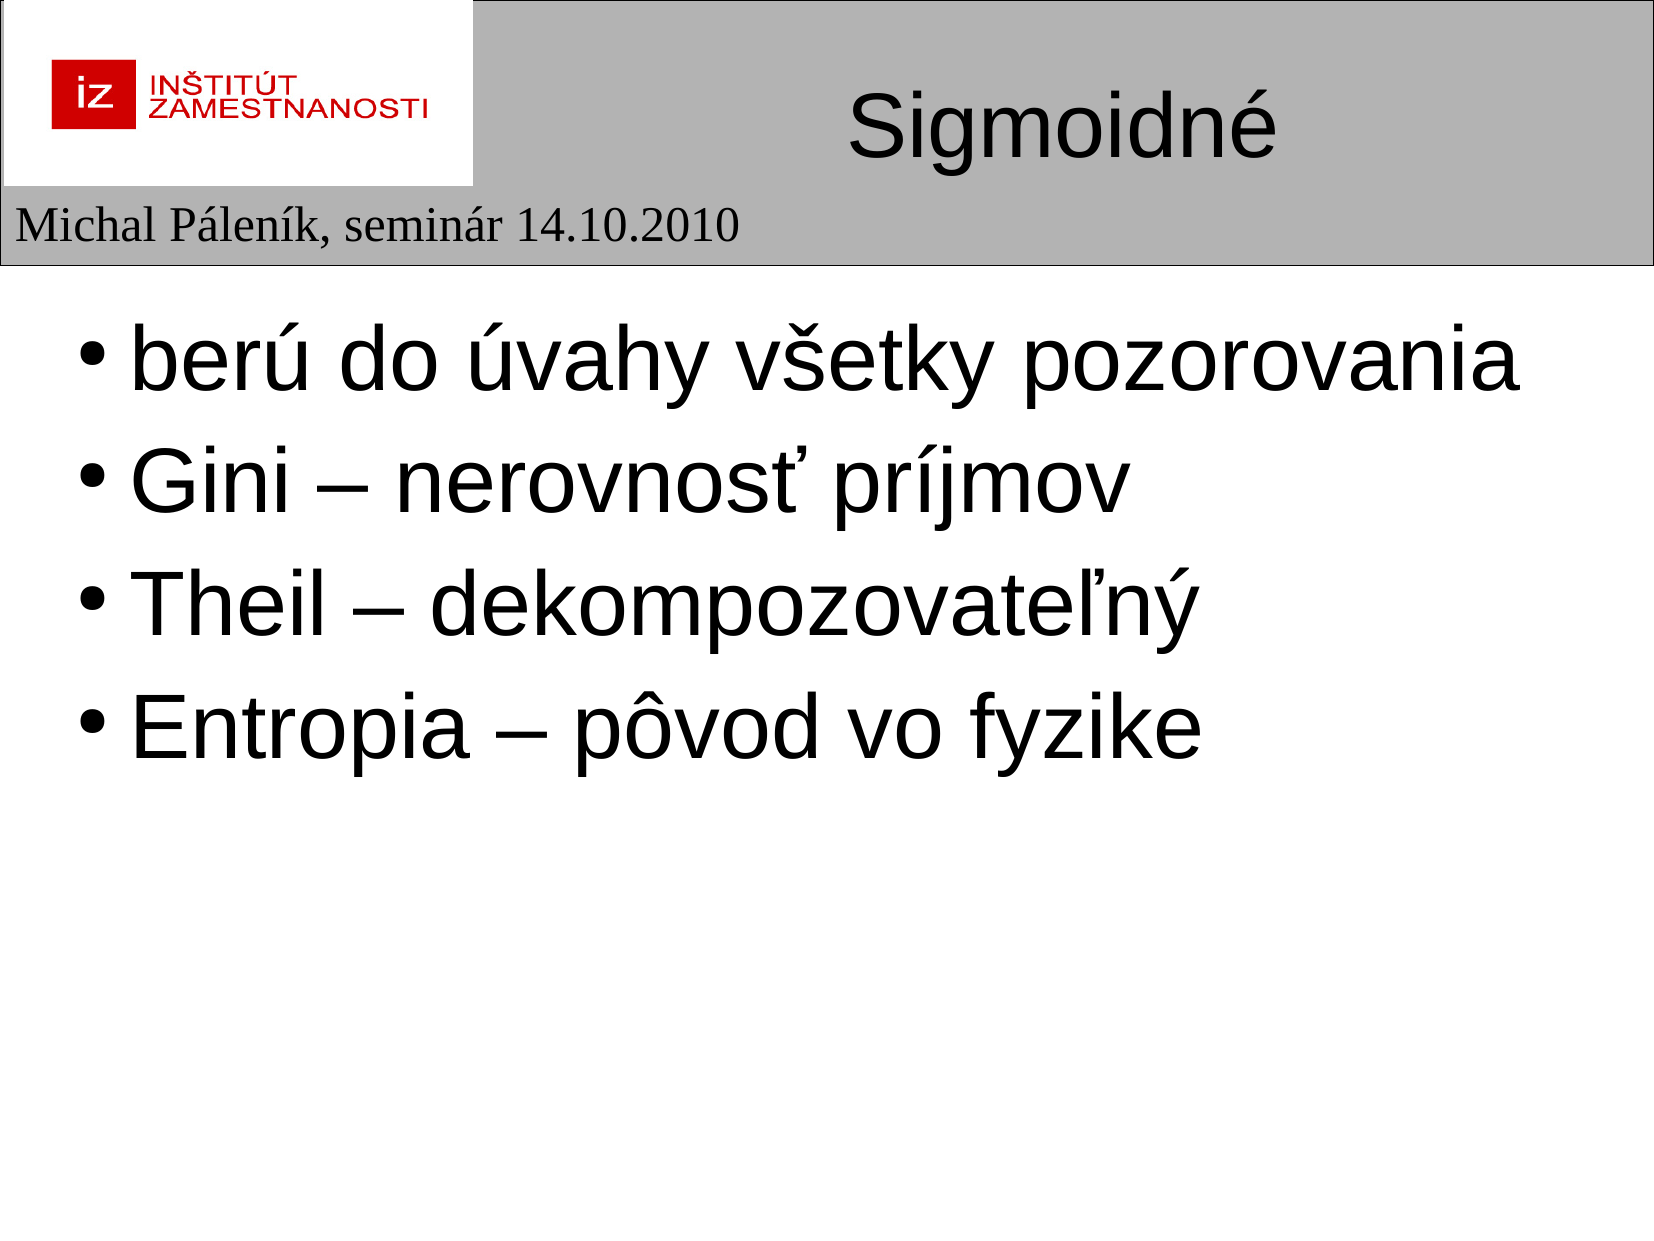

# Sigmoidné
berú do úvahy všetky pozorovania
Gini – nerovnosť príjmov
Theil – dekompozovateľný
Entropia – pôvod vo fyzike